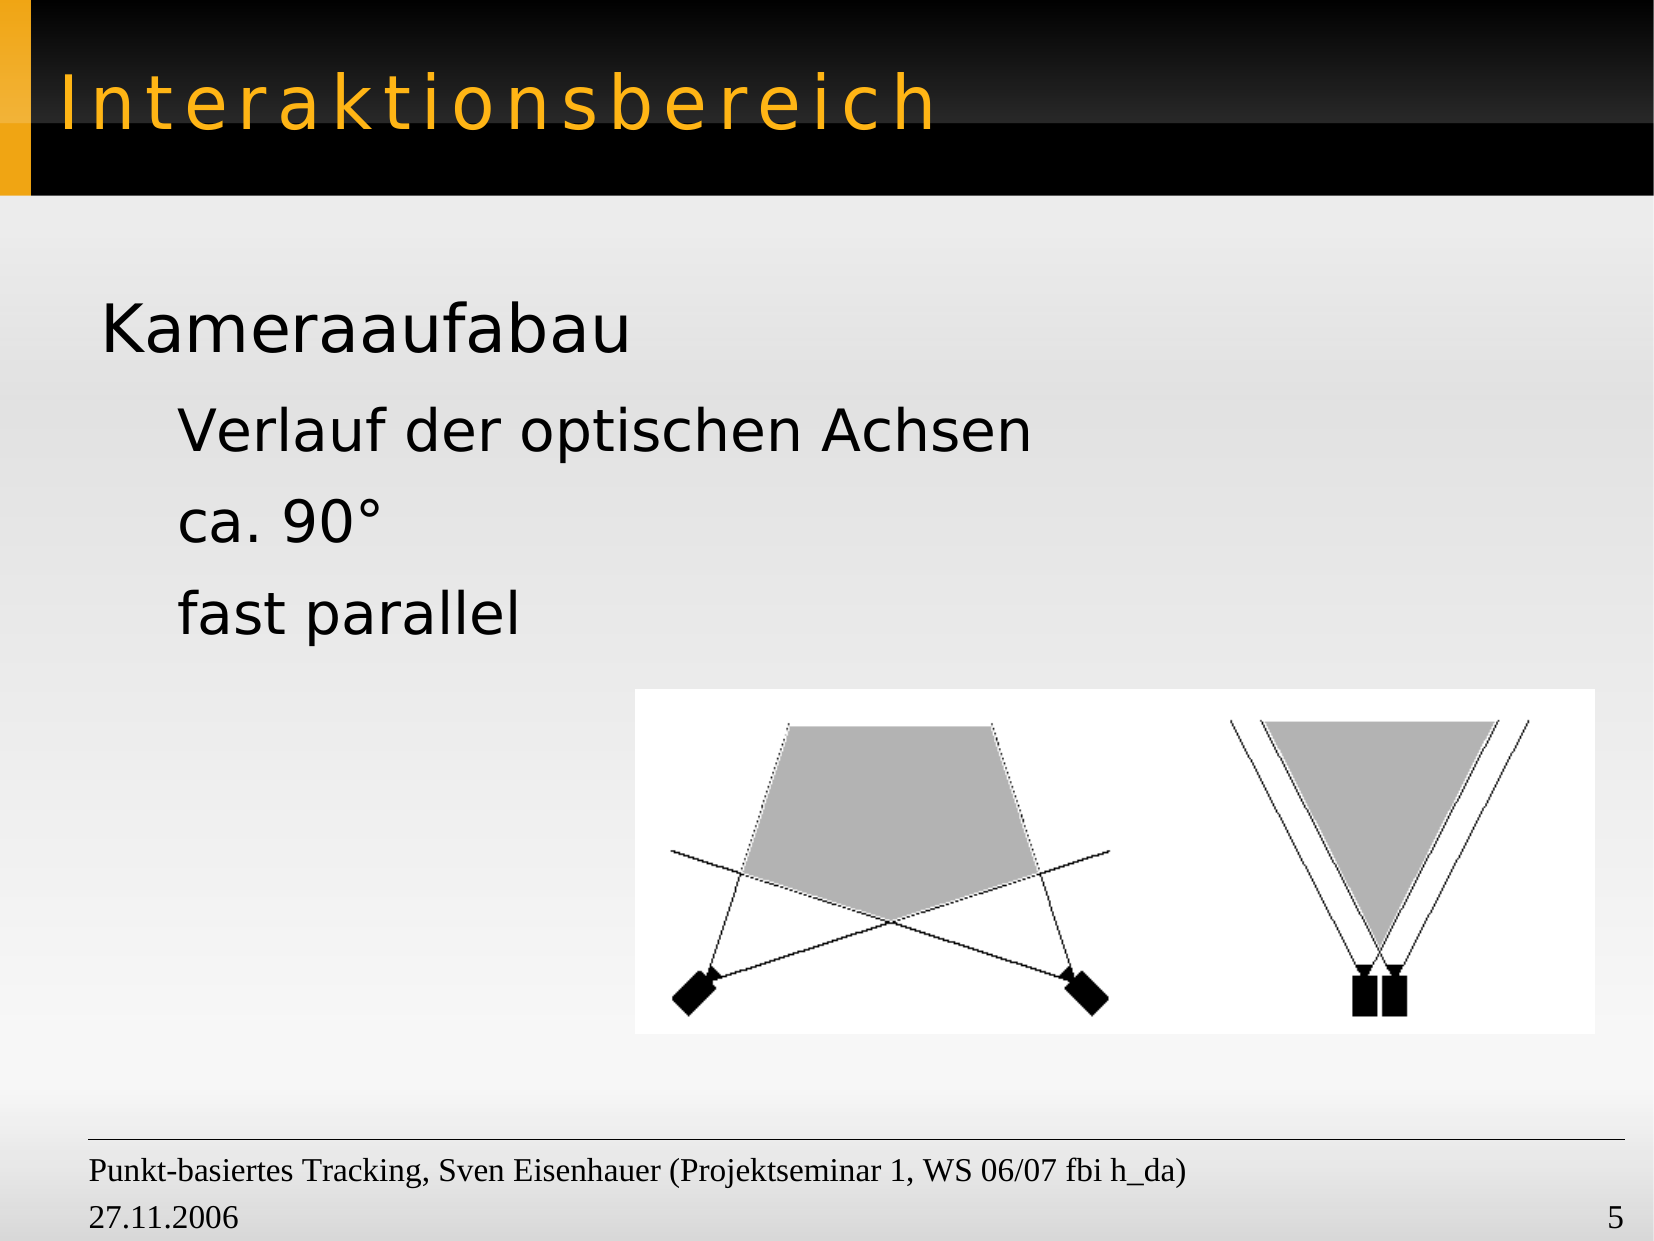

# Interaktionsbereich
Kameraaufabau
Verlauf der optischen Achsen
ca. 90°
fast parallel
Punkt-basiertes Tracking, Sven Eisenhauer (Projektseminar 1, WS 06/07 fbi h_da)
27.11.2006
5